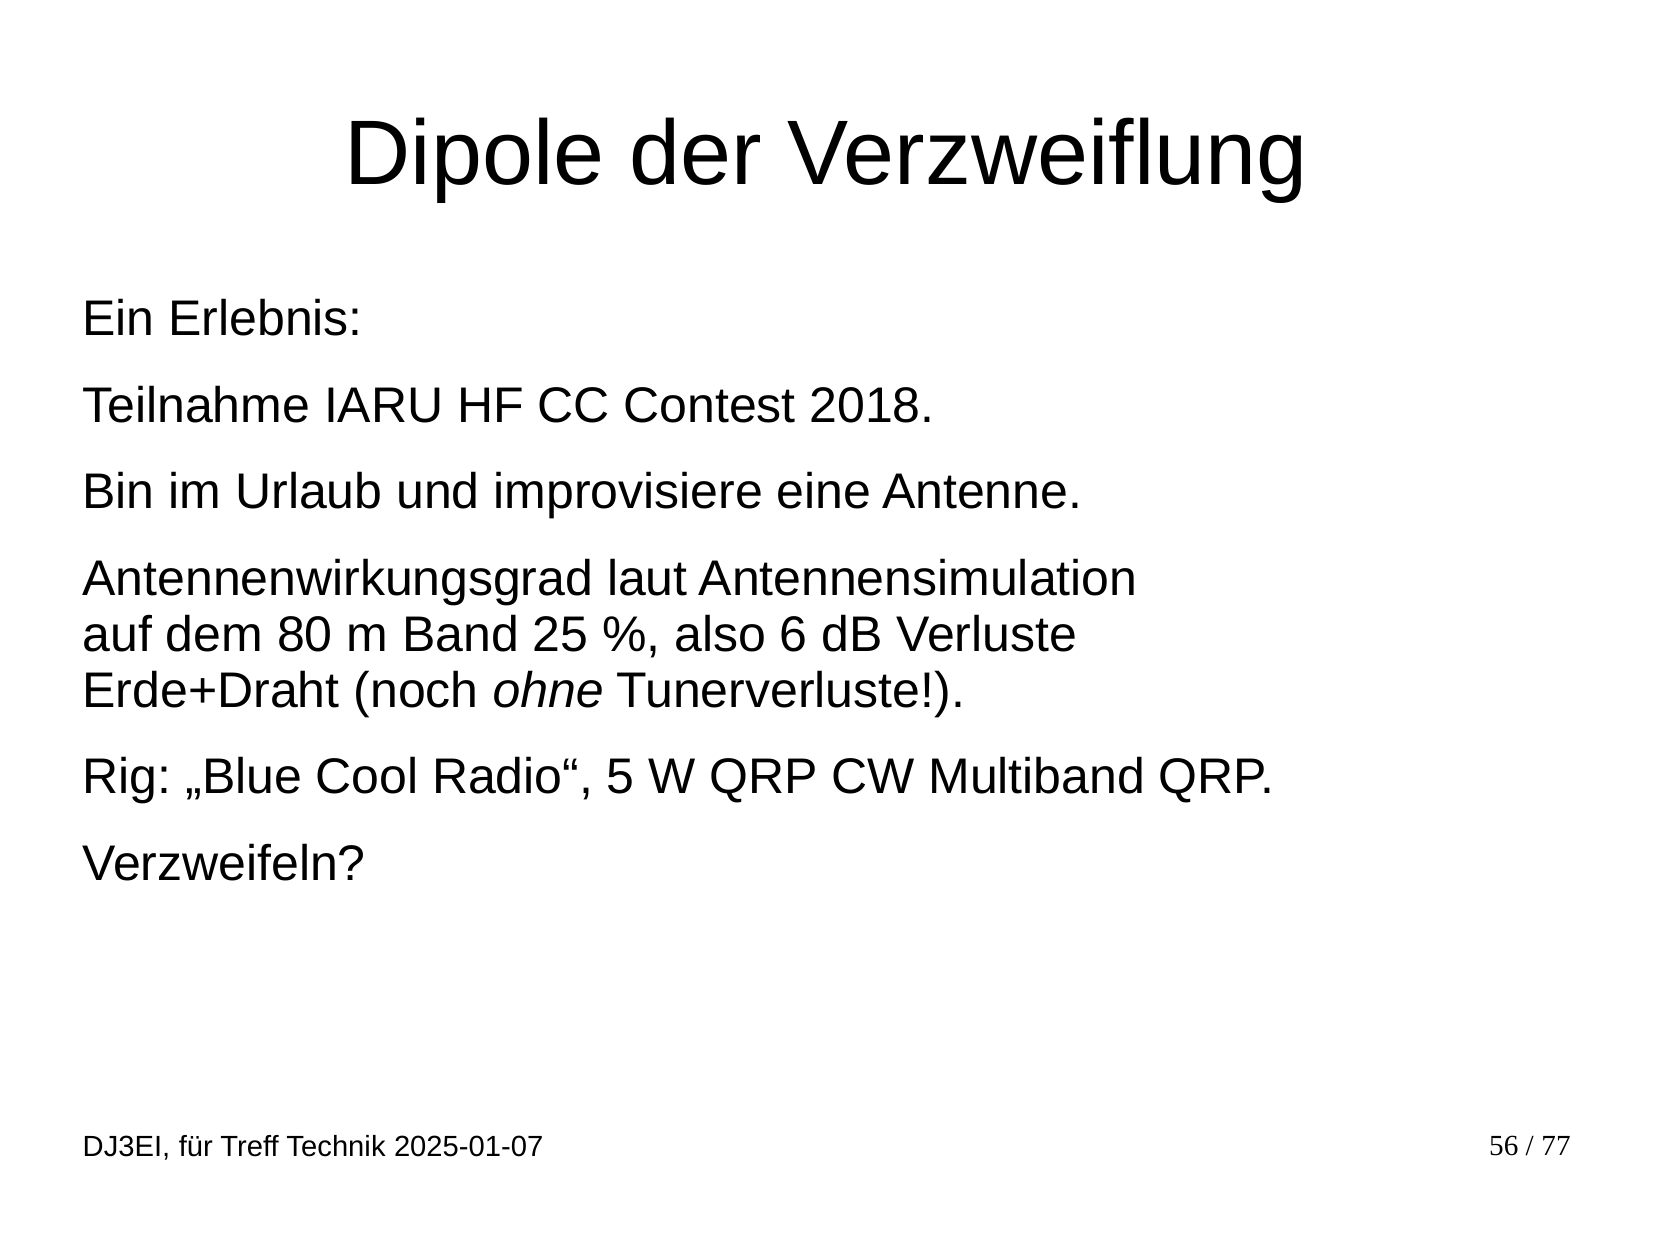

# Dipole der Verzweiflung
Ein Erlebnis:
Teilnahme IARU HF CC Contest 2018.
Bin im Urlaub und improvisiere eine Antenne.
Antennenwirkungsgrad laut Antennensimulation
auf dem 80 m Band 25 %, also 6 dB Verluste
Erde+Draht (noch ohne Tunerverluste!).
Rig: „Blue Cool Radio“, 5 W QRP CW Multiband QRP.
Verzweifeln?
56